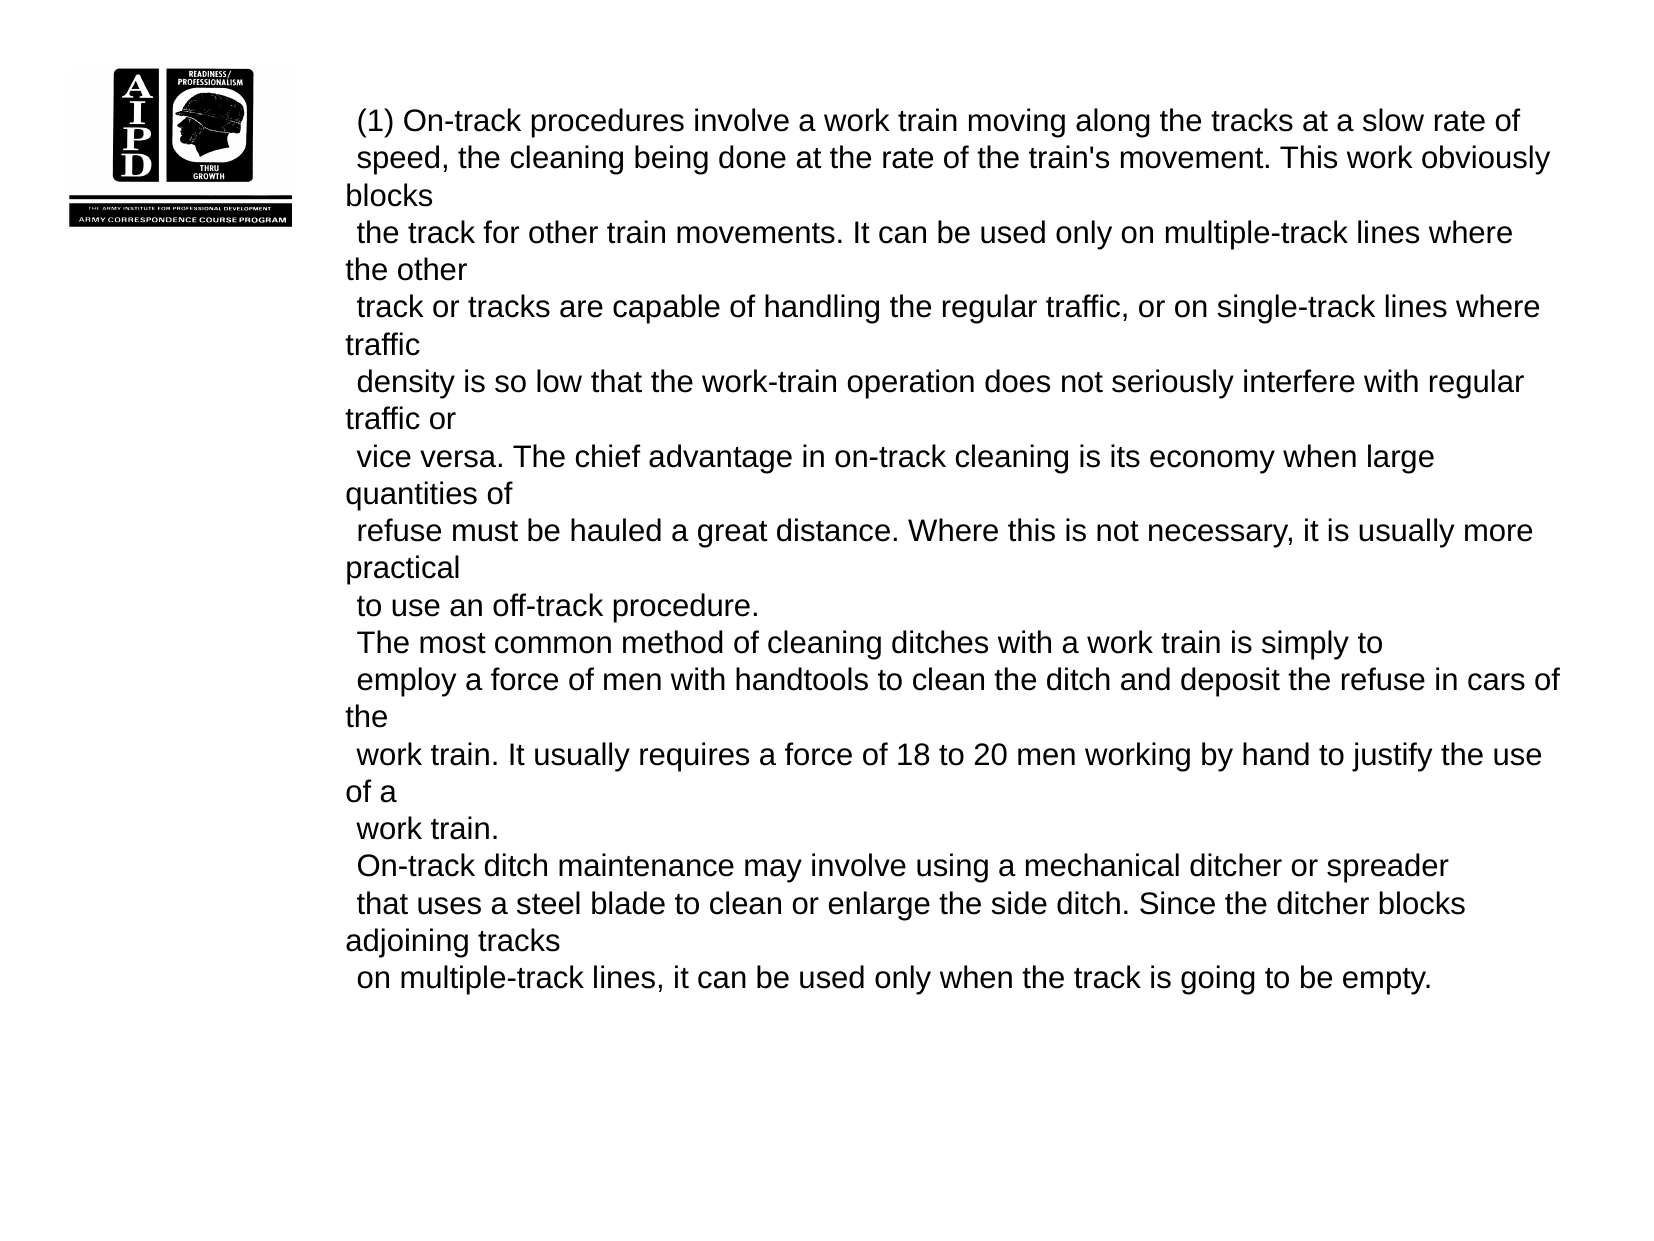

(1) On-track procedures involve a work train moving along the tracks at a slow rate of
speed, the cleaning being done at the rate of the train's movement. This work obviously blocks
the track for other train movements. It can be used only on multiple-track lines where the other
track or tracks are capable of handling the regular traffic, or on single-track lines where traffic
density is so low that the work-train operation does not seriously interfere with regular traffic or
vice versa. The chief advantage in on-track cleaning is its economy when large quantities of
refuse must be hauled a great distance. Where this is not necessary, it is usually more practical
to use an off-track procedure.
The most common method of cleaning ditches with a work train is simply to
employ a force of men with handtools to clean the ditch and deposit the refuse in cars of the
work train. It usually requires a force of 18 to 20 men working by hand to justify the use of a
work train.
On-track ditch maintenance may involve using a mechanical ditcher or spreader
that uses a steel blade to clean or enlarge the side ditch. Since the ditcher blocks adjoining tracks
on multiple-track lines, it can be used only when the track is going to be empty.